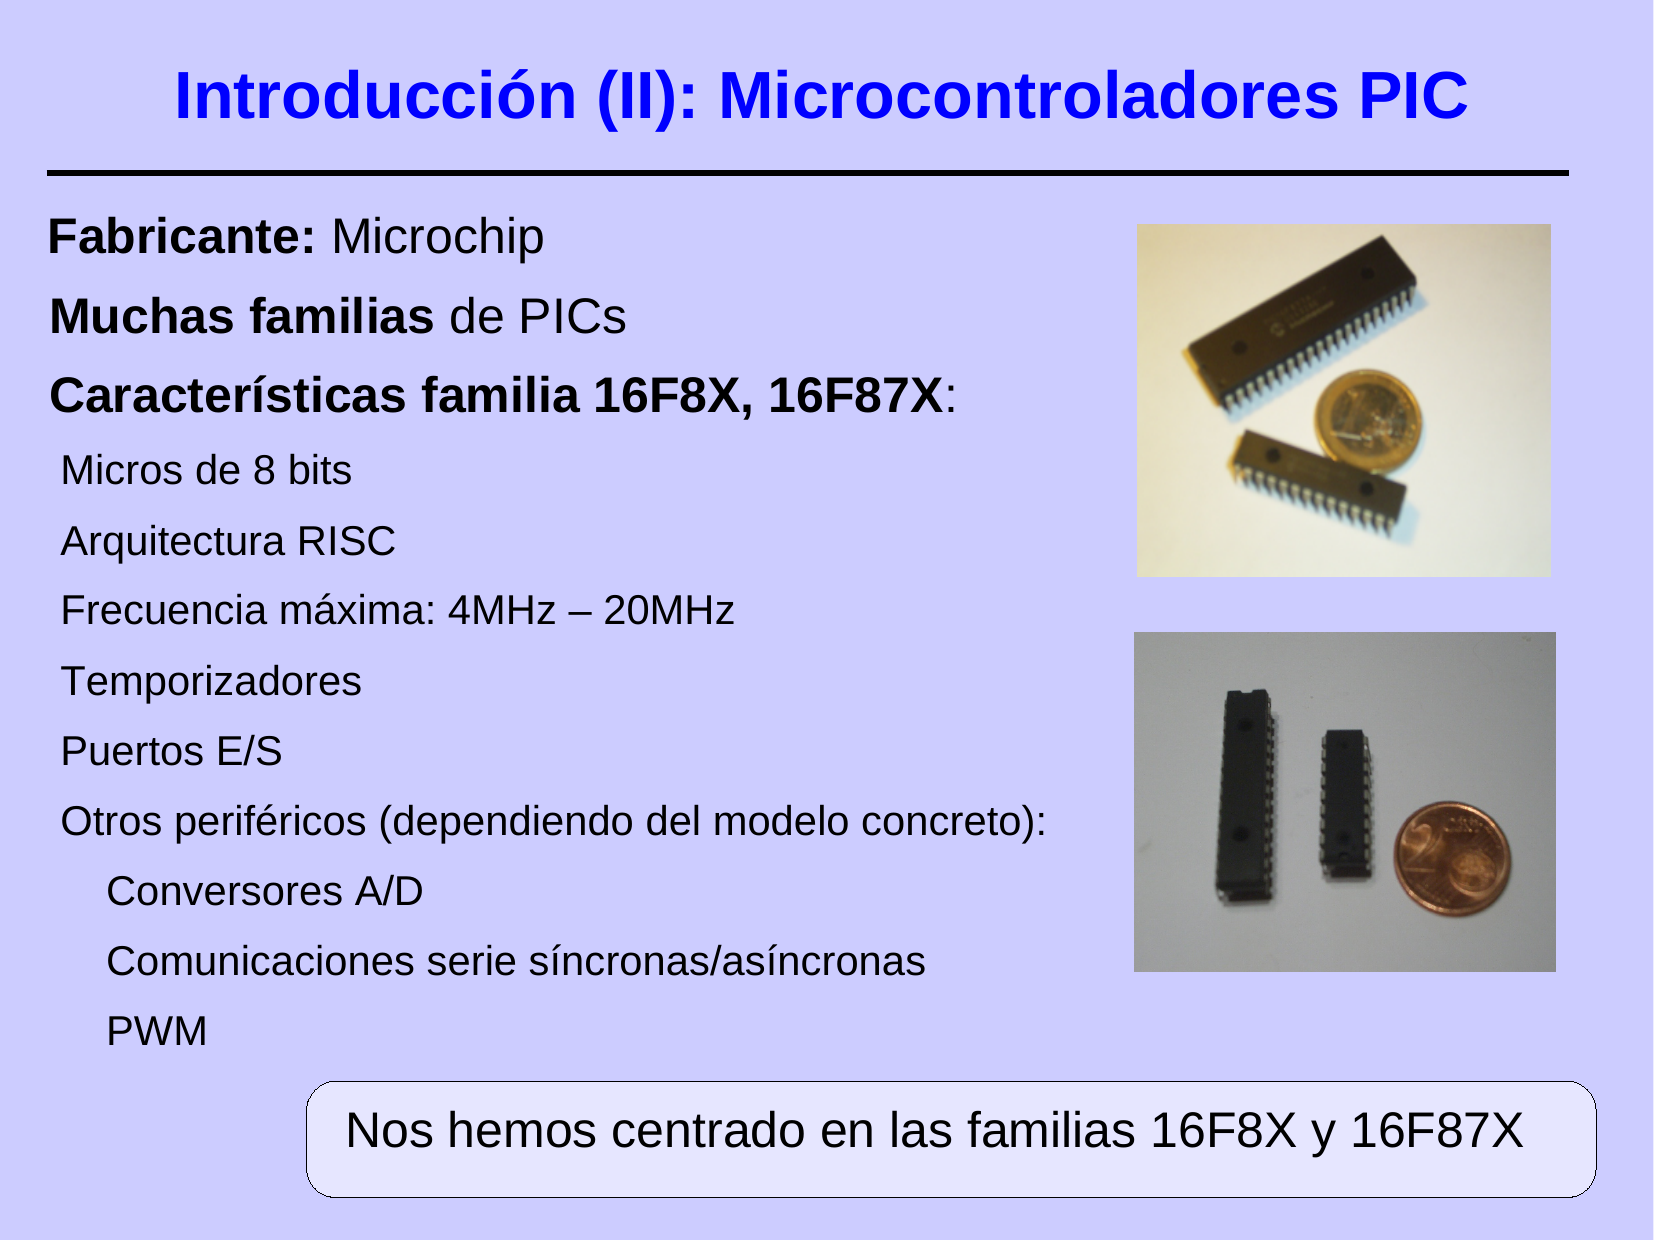

# Introducción (II): Microcontroladores PIC
 Fabricante: Microchip
 Muchas familias de PICs
 Características familia 16F8X, 16F87X:
Micros de 8 bits
Arquitectura RISC
Frecuencia máxima: 4MHz – 20MHz
Temporizadores
Puertos E/S
Otros periféricos (dependiendo del modelo concreto):
Conversores A/D
Comunicaciones serie síncronas/asíncronas
PWM
Nos hemos centrado en las familias 16F8X y 16F87X